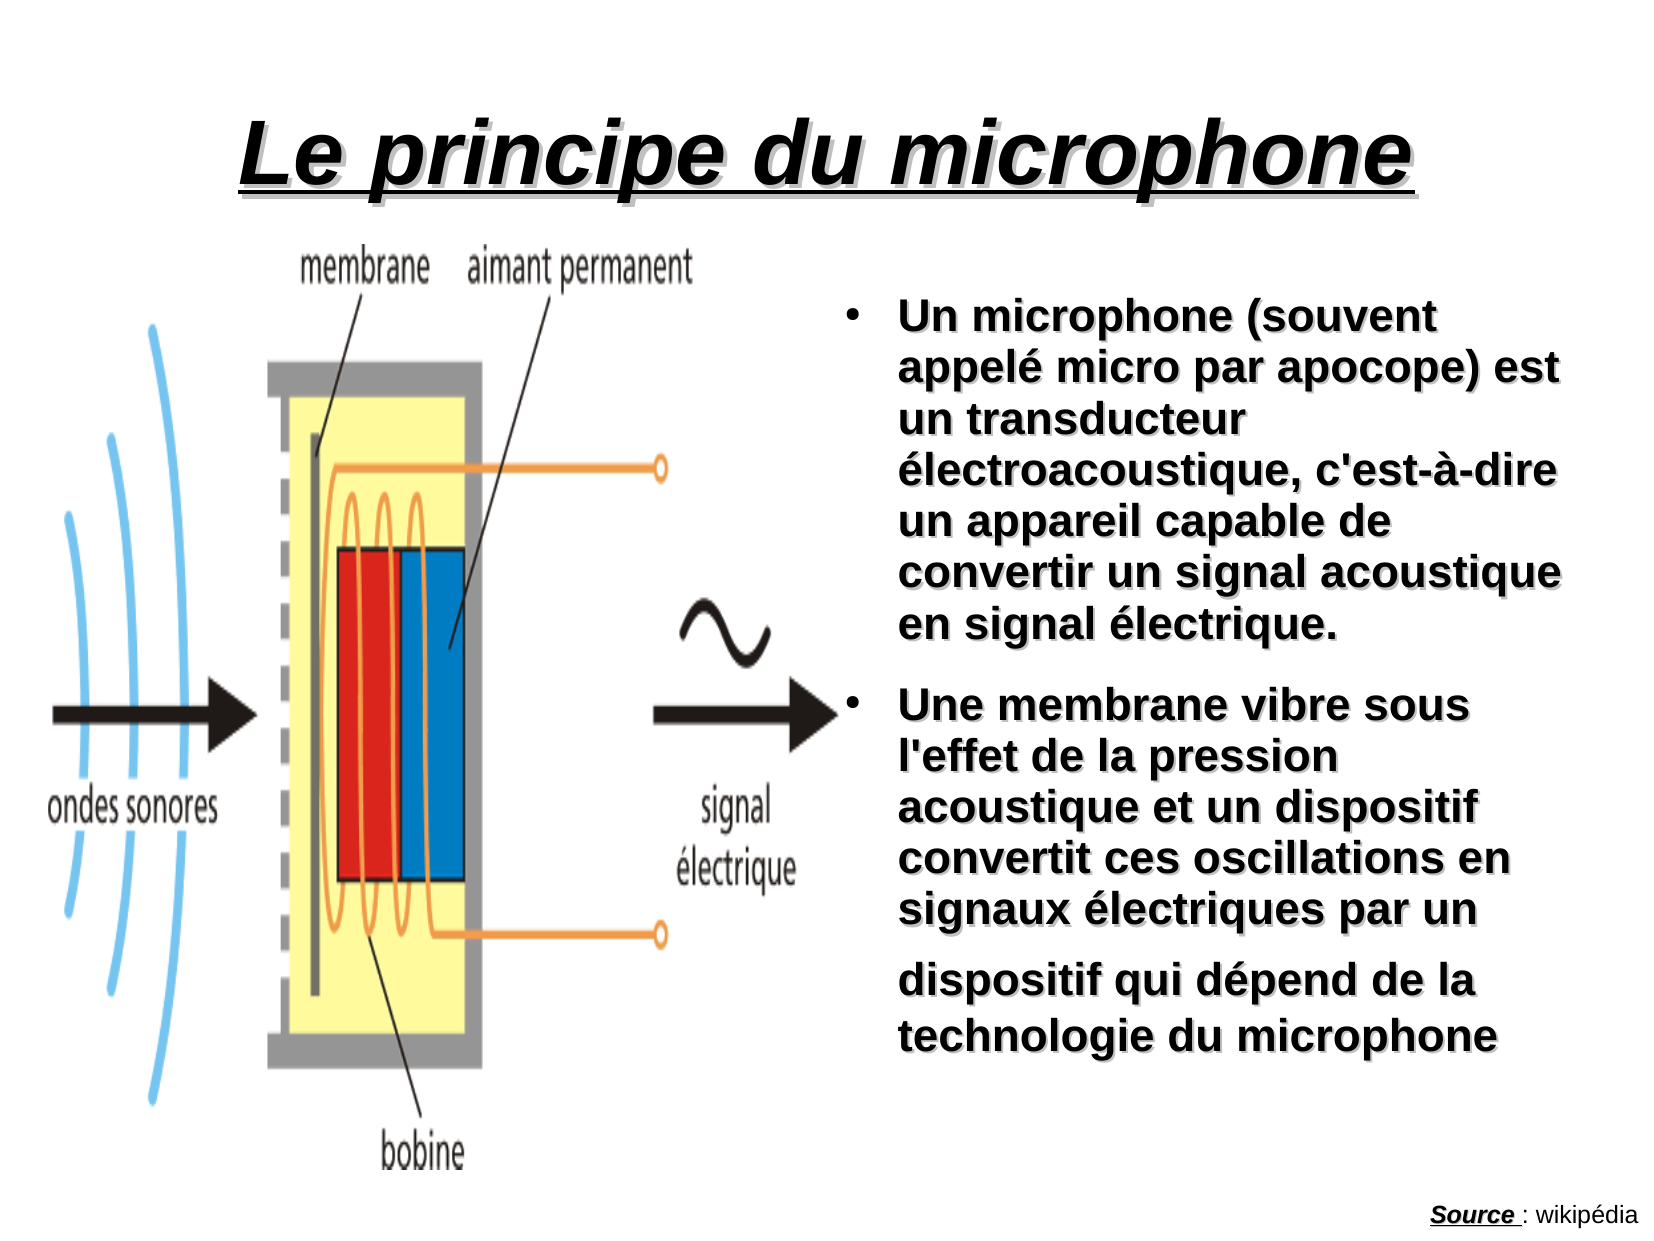

# Le principe du microphone
Un microphone (souvent appelé micro par apocope) est un transducteur électroacoustique, c'est-à-dire un appareil capable de convertir un signal acoustique en signal électrique.
Une membrane vibre sous l'effet de la pression acoustique et un dispositif convertit ces oscillations en signaux électriques par un dispositif qui dépend de la technologie du microphone
Source : wikipédia